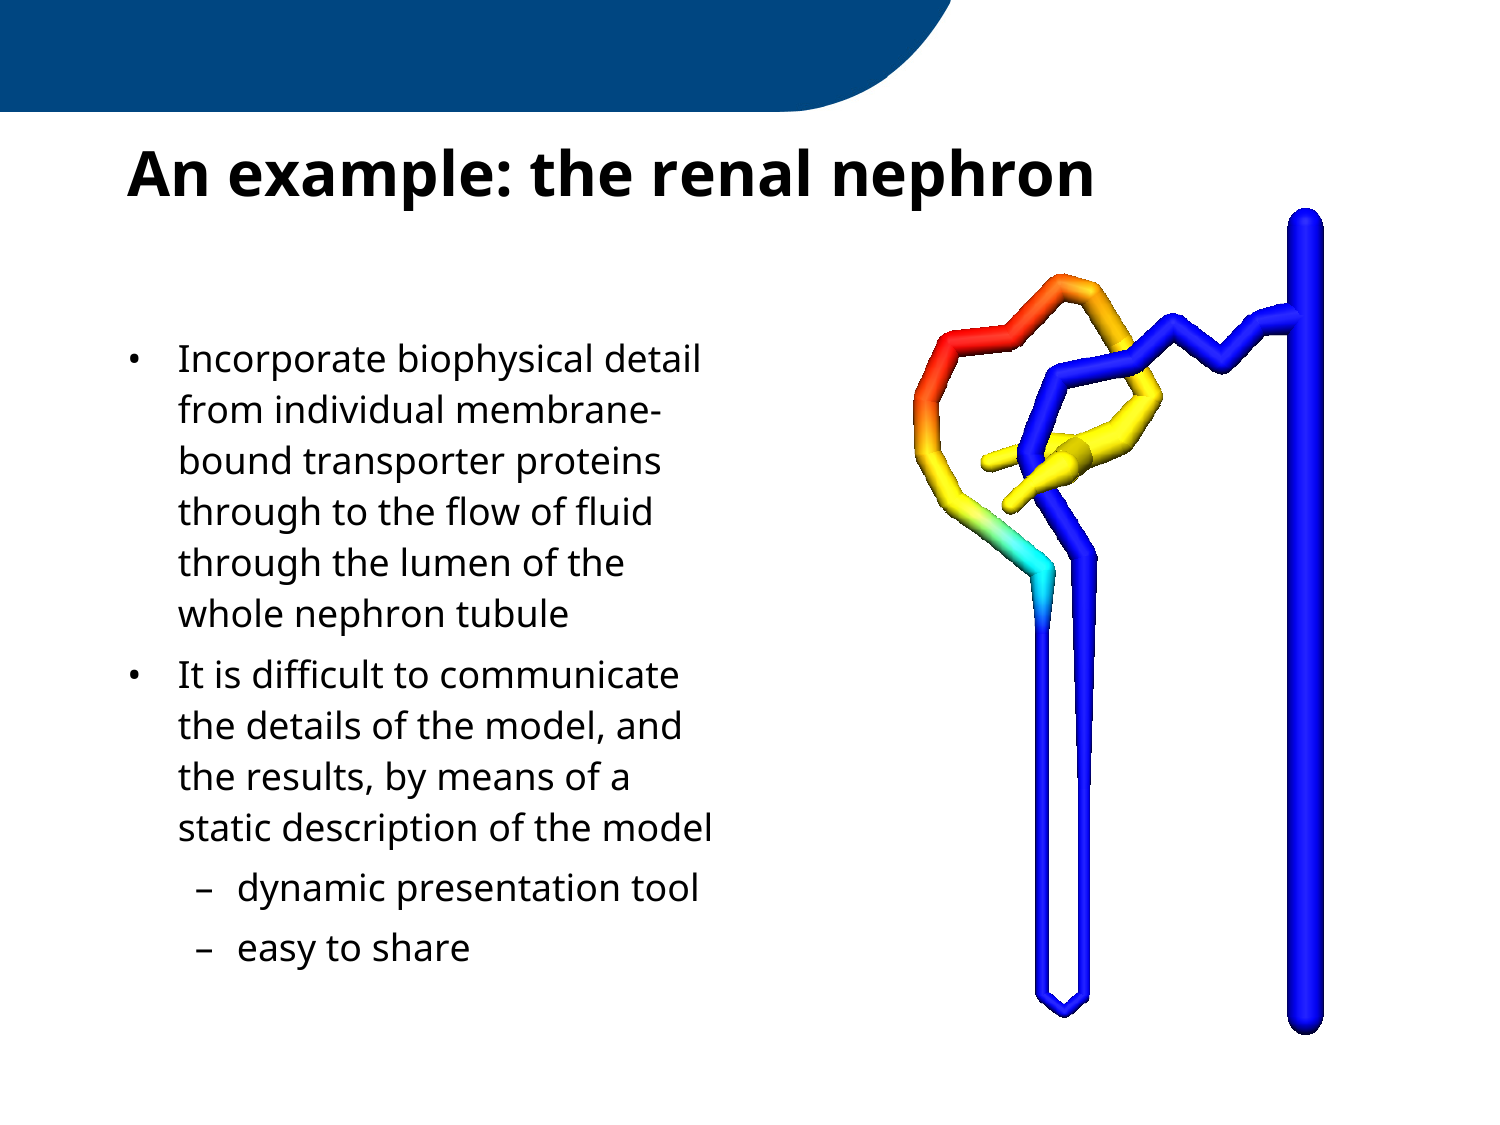

# An example: the renal nephron
Incorporate biophysical detail from individual membrane-bound transporter proteins through to the flow of fluid through the lumen of the whole nephron tubule
It is difficult to communicate the details of the model, and the results, by means of a static description of the model
dynamic presentation tool
easy to share